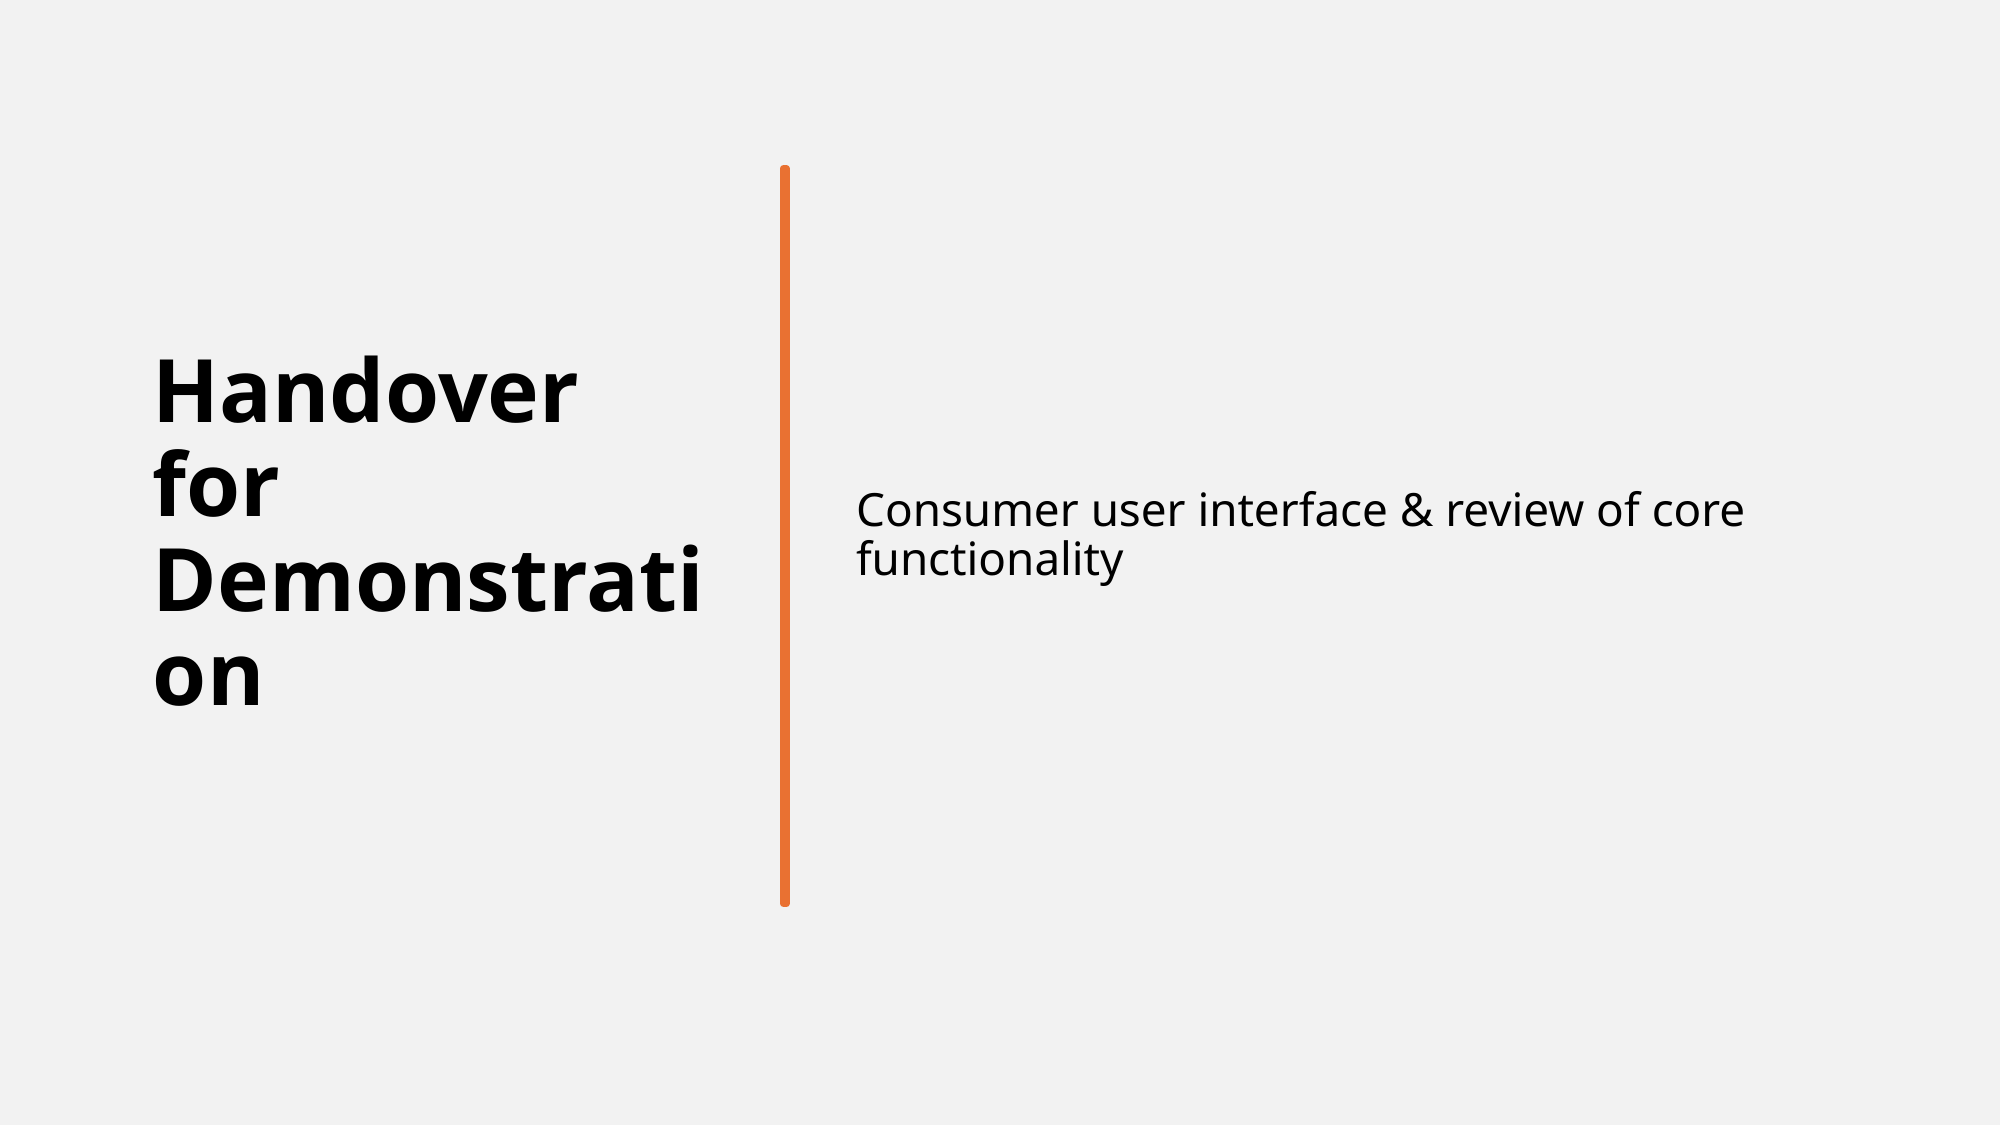

# Handover for Demonstration
Consumer user interface & review of core functionality